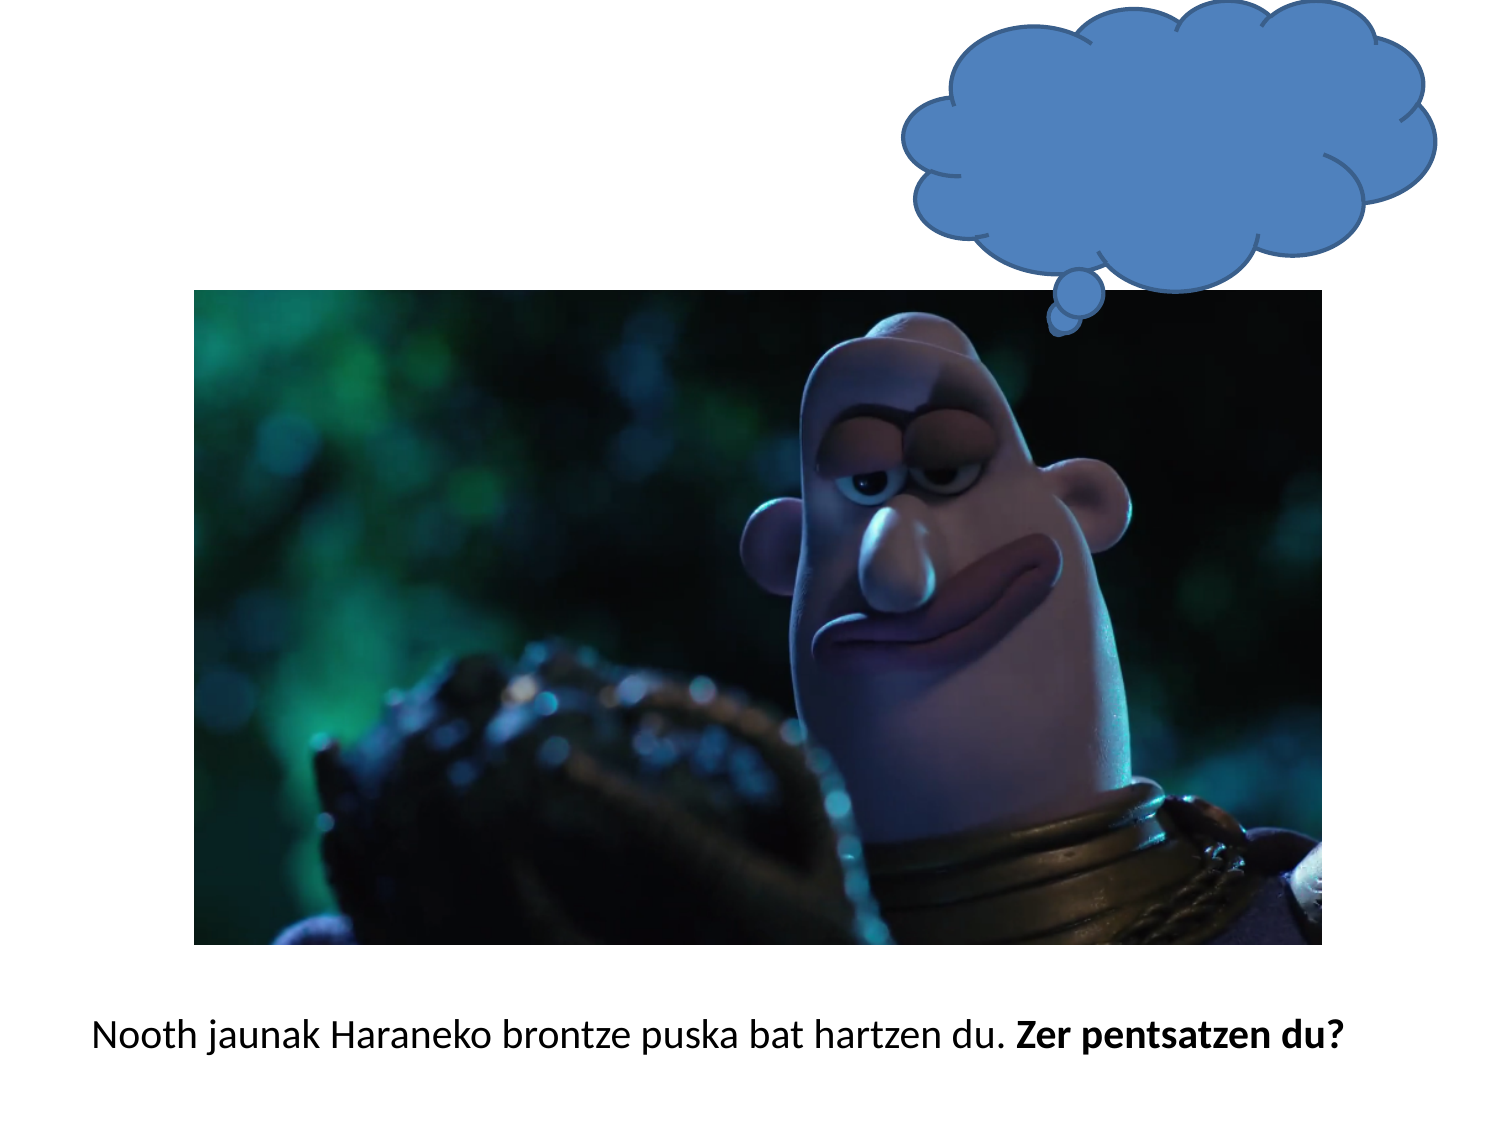

Nooth jaunak Haraneko brontze puska bat hartzen du. Zer pentsatzen du?